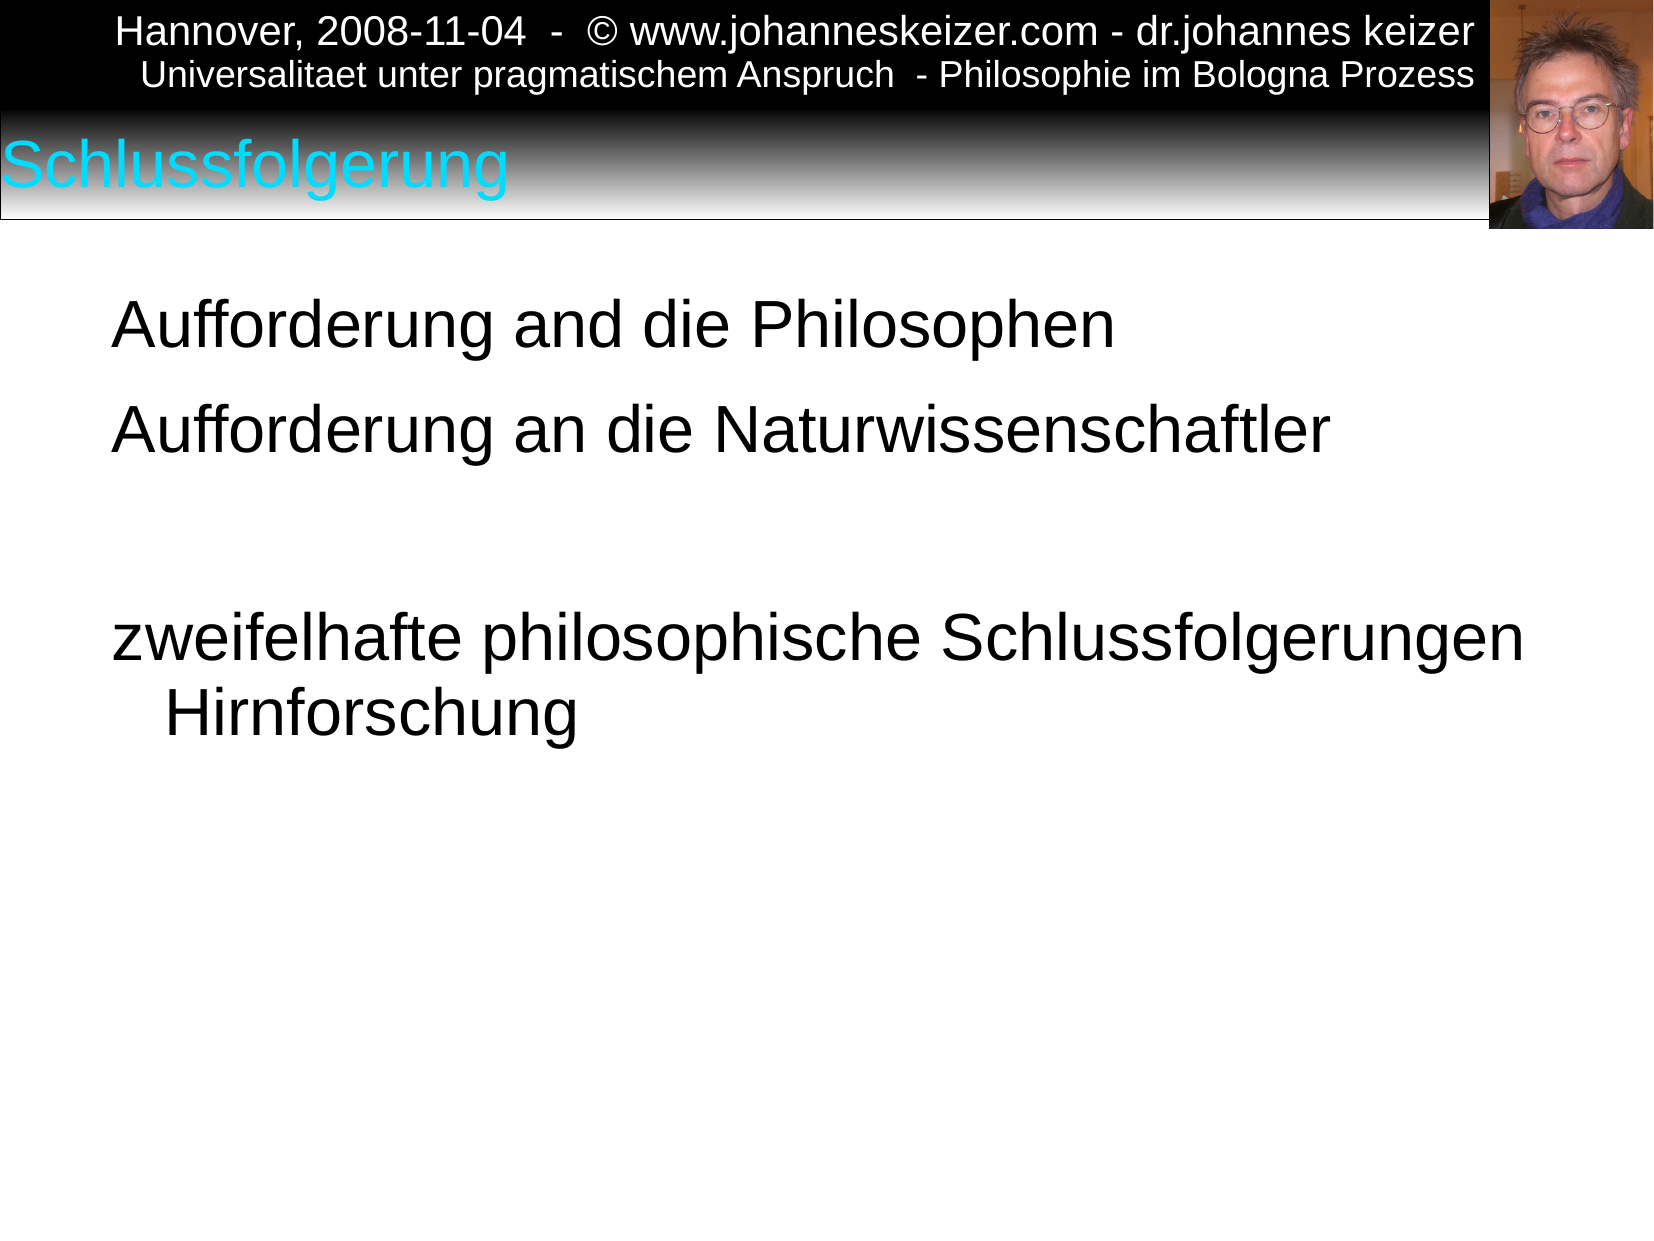

# Schlussfolgerung
Aufforderung and die Philosophen
Aufforderung an die Naturwissenschaftler
zweifelhafte philosophische Schlussfolgerungen Hirnforschung